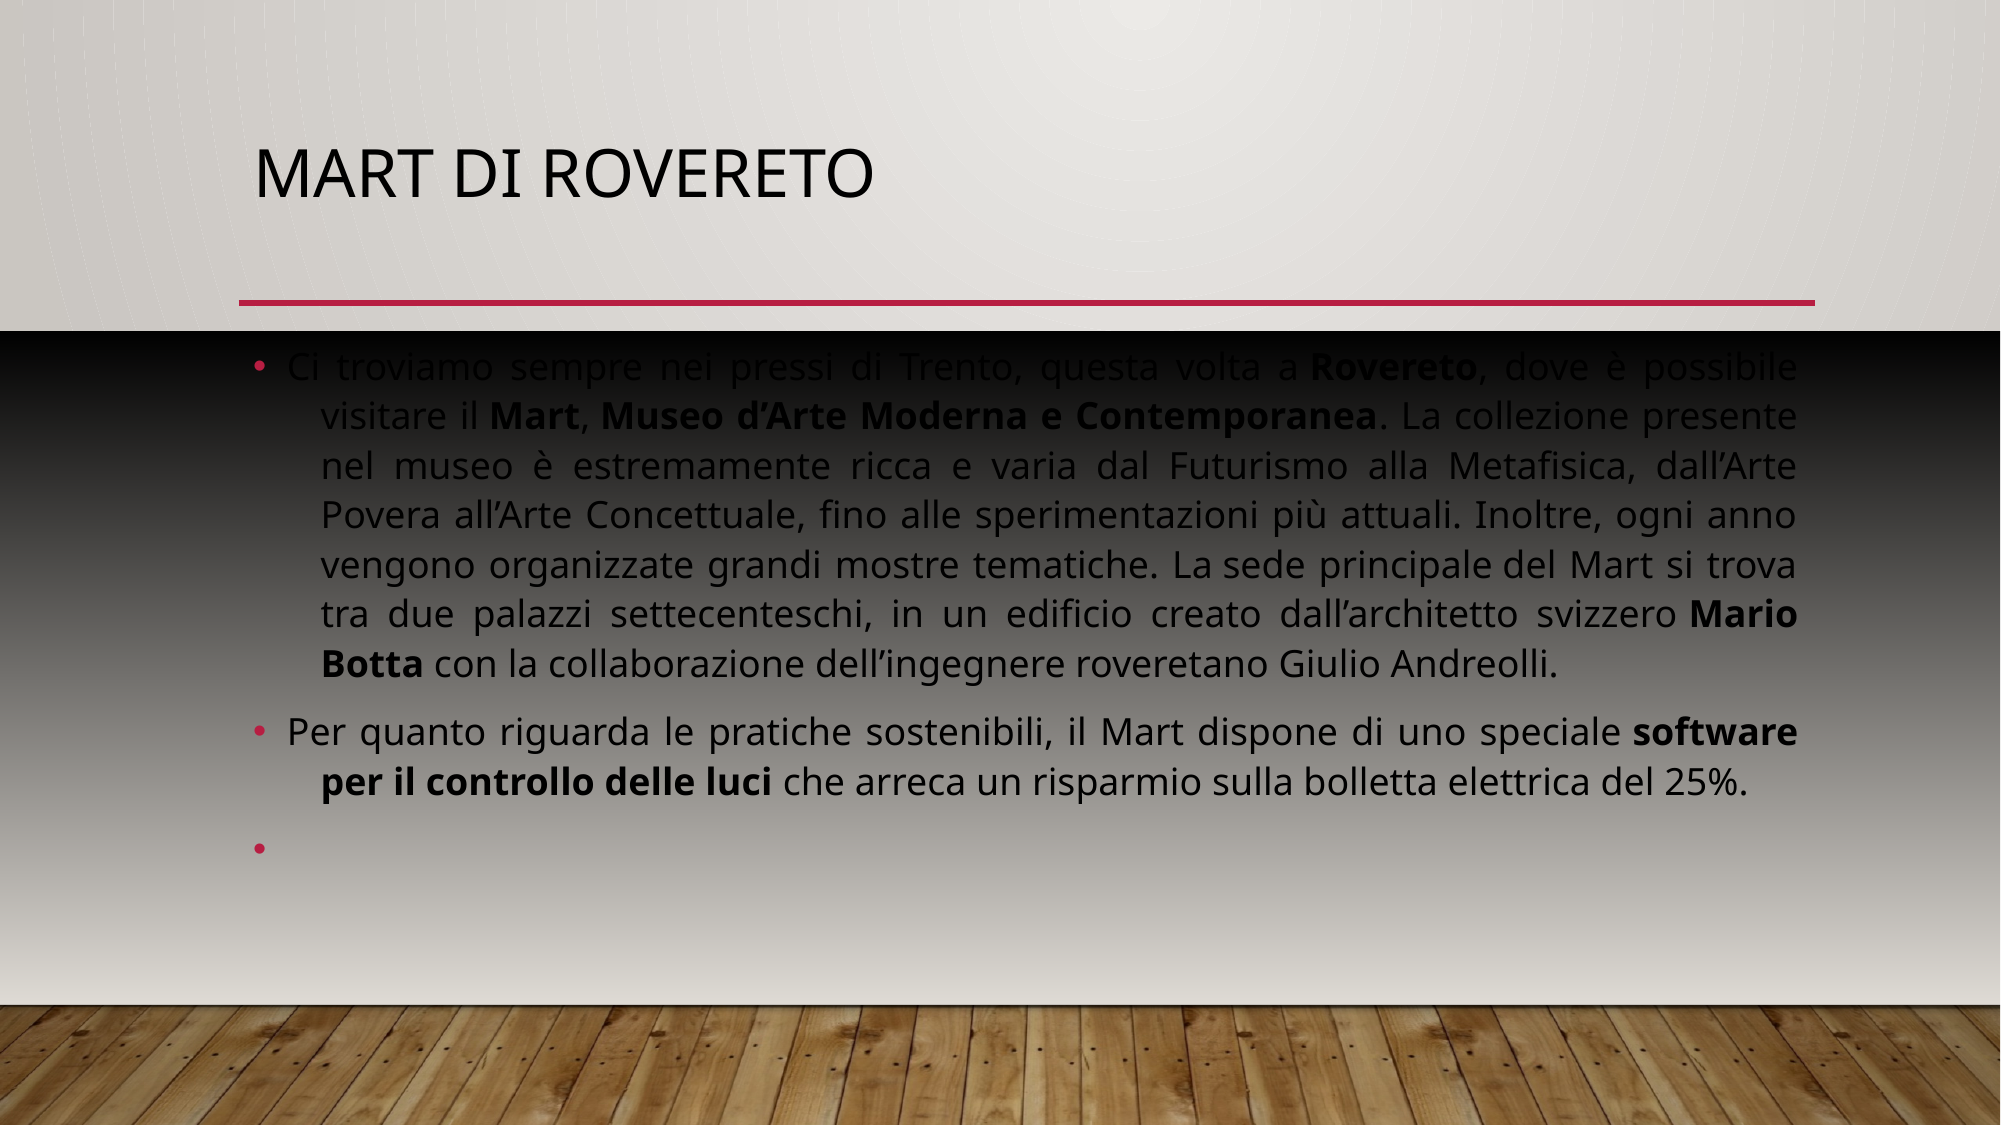

# Mart di rovereto
Ci troviamo sempre nei pressi di Trento, questa volta a Rovereto, dove è possibile visitare il Mart, Museo d’Arte Moderna e Contemporanea. La collezione presente nel museo è estremamente ricca e varia dal Futurismo alla Metafisica, dall’Arte Povera all’Arte Concettuale, fino alle sperimentazioni più attuali. Inoltre, ogni anno vengono organizzate grandi mostre tematiche. La sede principale del Mart si trova tra due palazzi settecenteschi, in un edificio creato dall’architetto svizzero Mario Botta con la collaborazione dell’ingegnere roveretano Giulio Andreolli.
Per quanto riguarda le pratiche sostenibili, il Mart dispone di uno speciale software per il controllo delle luci che arreca un risparmio sulla bolletta elettrica del 25%.